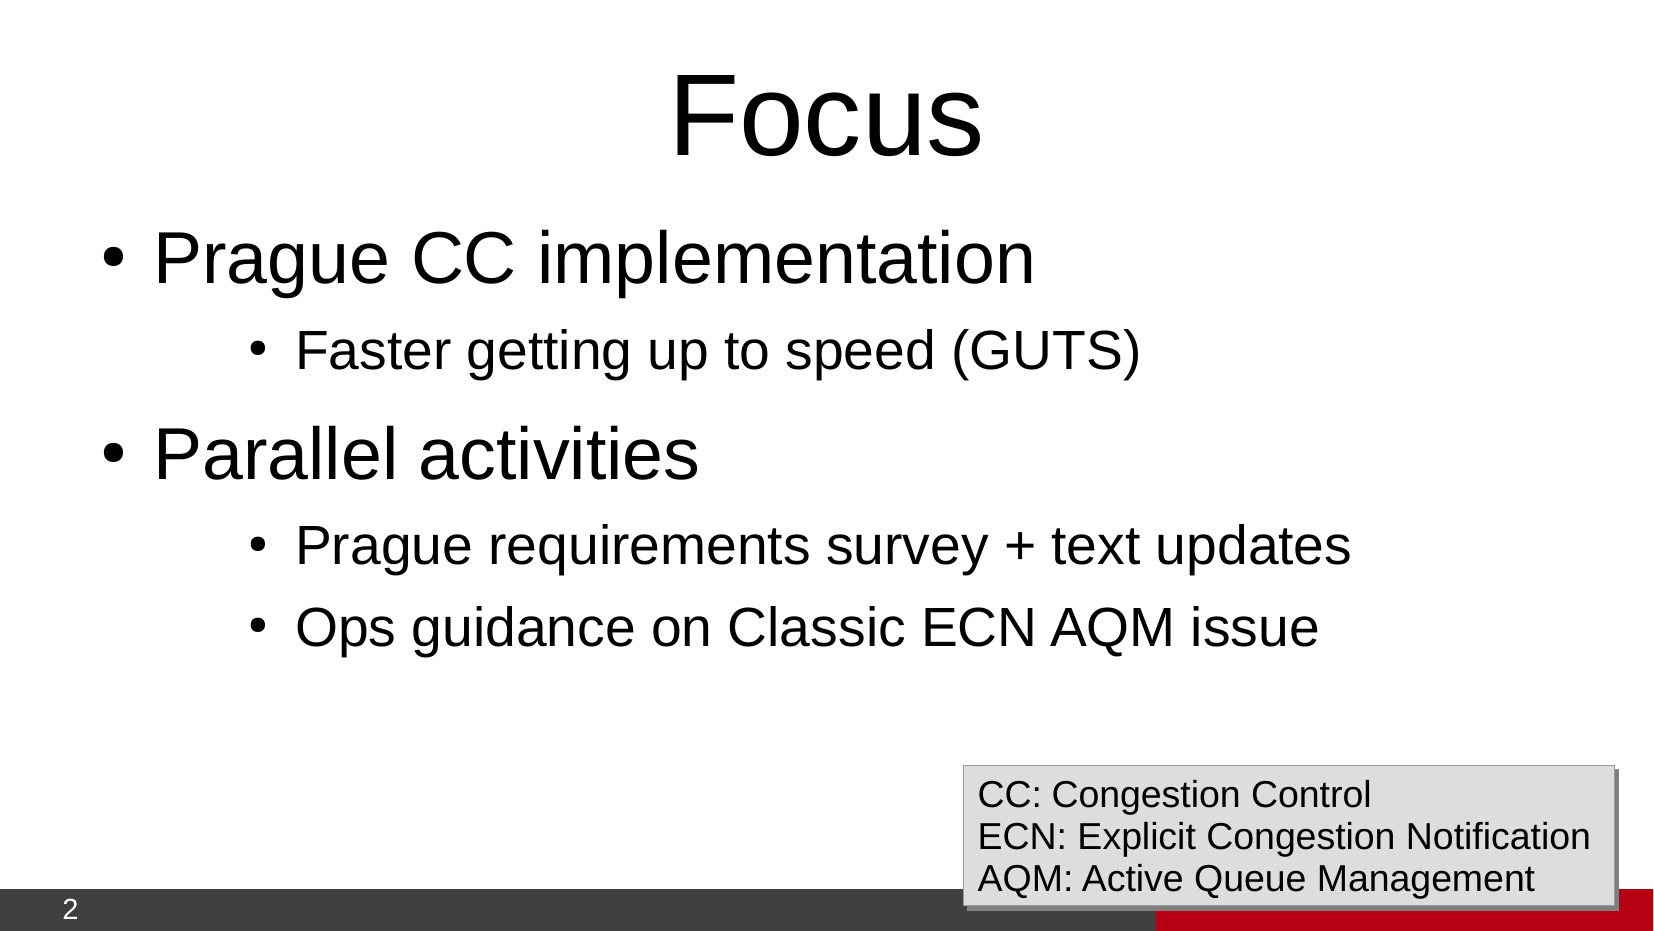

# Focus
Prague CC implementation
Faster getting up to speed (GUTS)
Parallel activities
Prague requirements survey + text updates
Ops guidance on Classic ECN AQM issue
CC:	Congestion Control
ECN: Explicit Congestion Notification
AQM: Active Queue Management
2